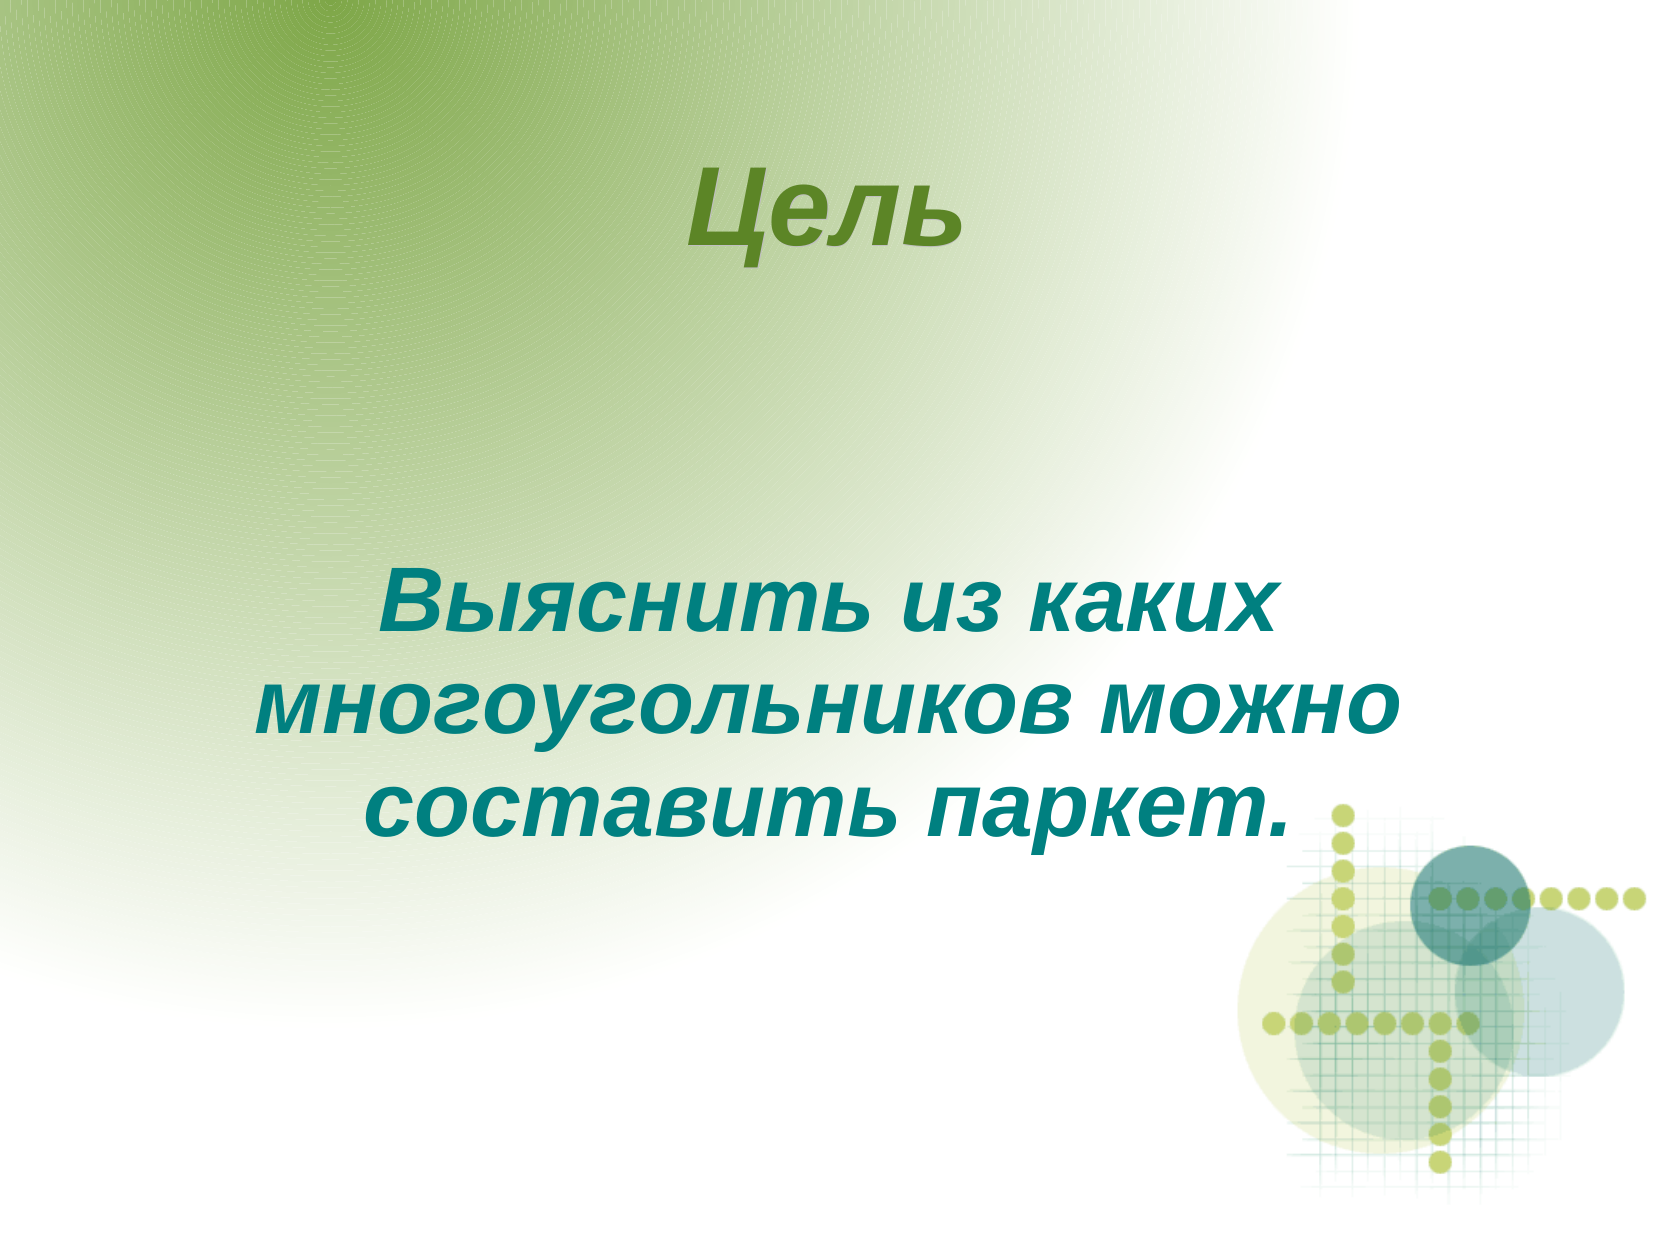

# Цель
Выяснить из каких многоугольников можно составить паркет.